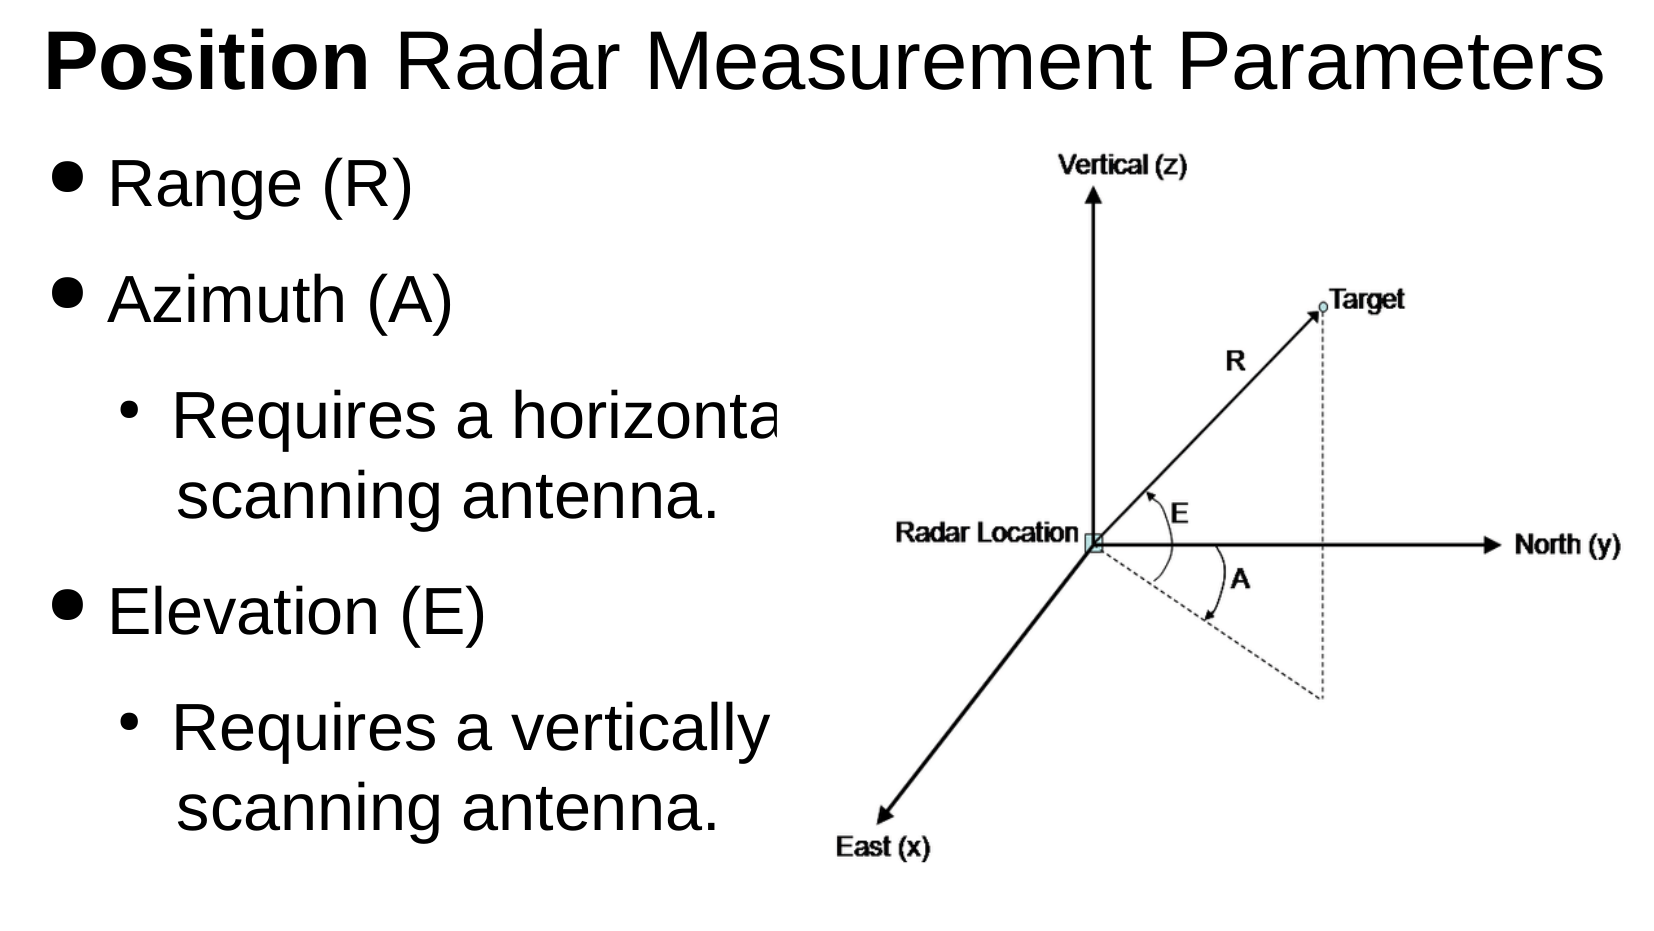

# Position Radar Measurement Parameters
 Range (R)
 Azimuth (A)
 Requires a horizontally scanning antenna.
 Elevation (E)
 Requires a vertically scanning antenna.